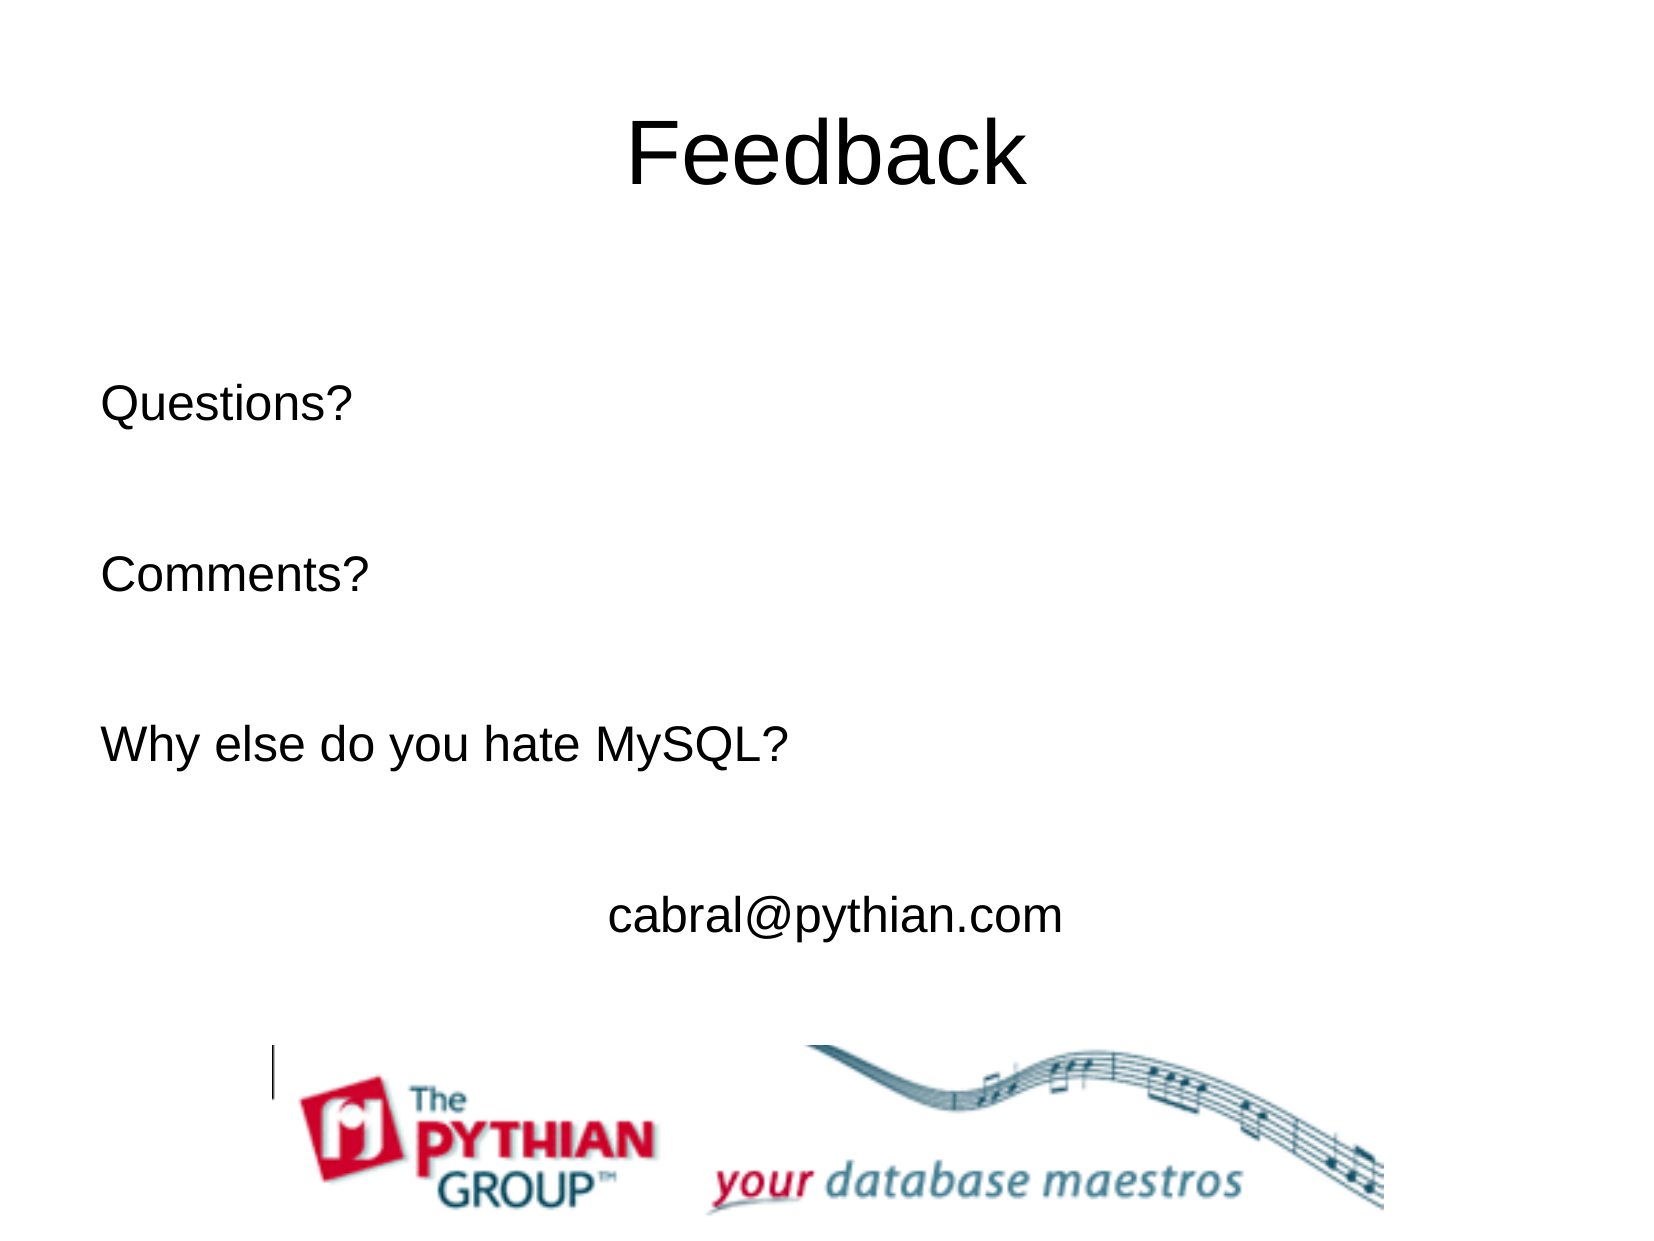

# Feedback
Questions?
Comments?
Why else do you hate MySQL?
cabral@pythian.com